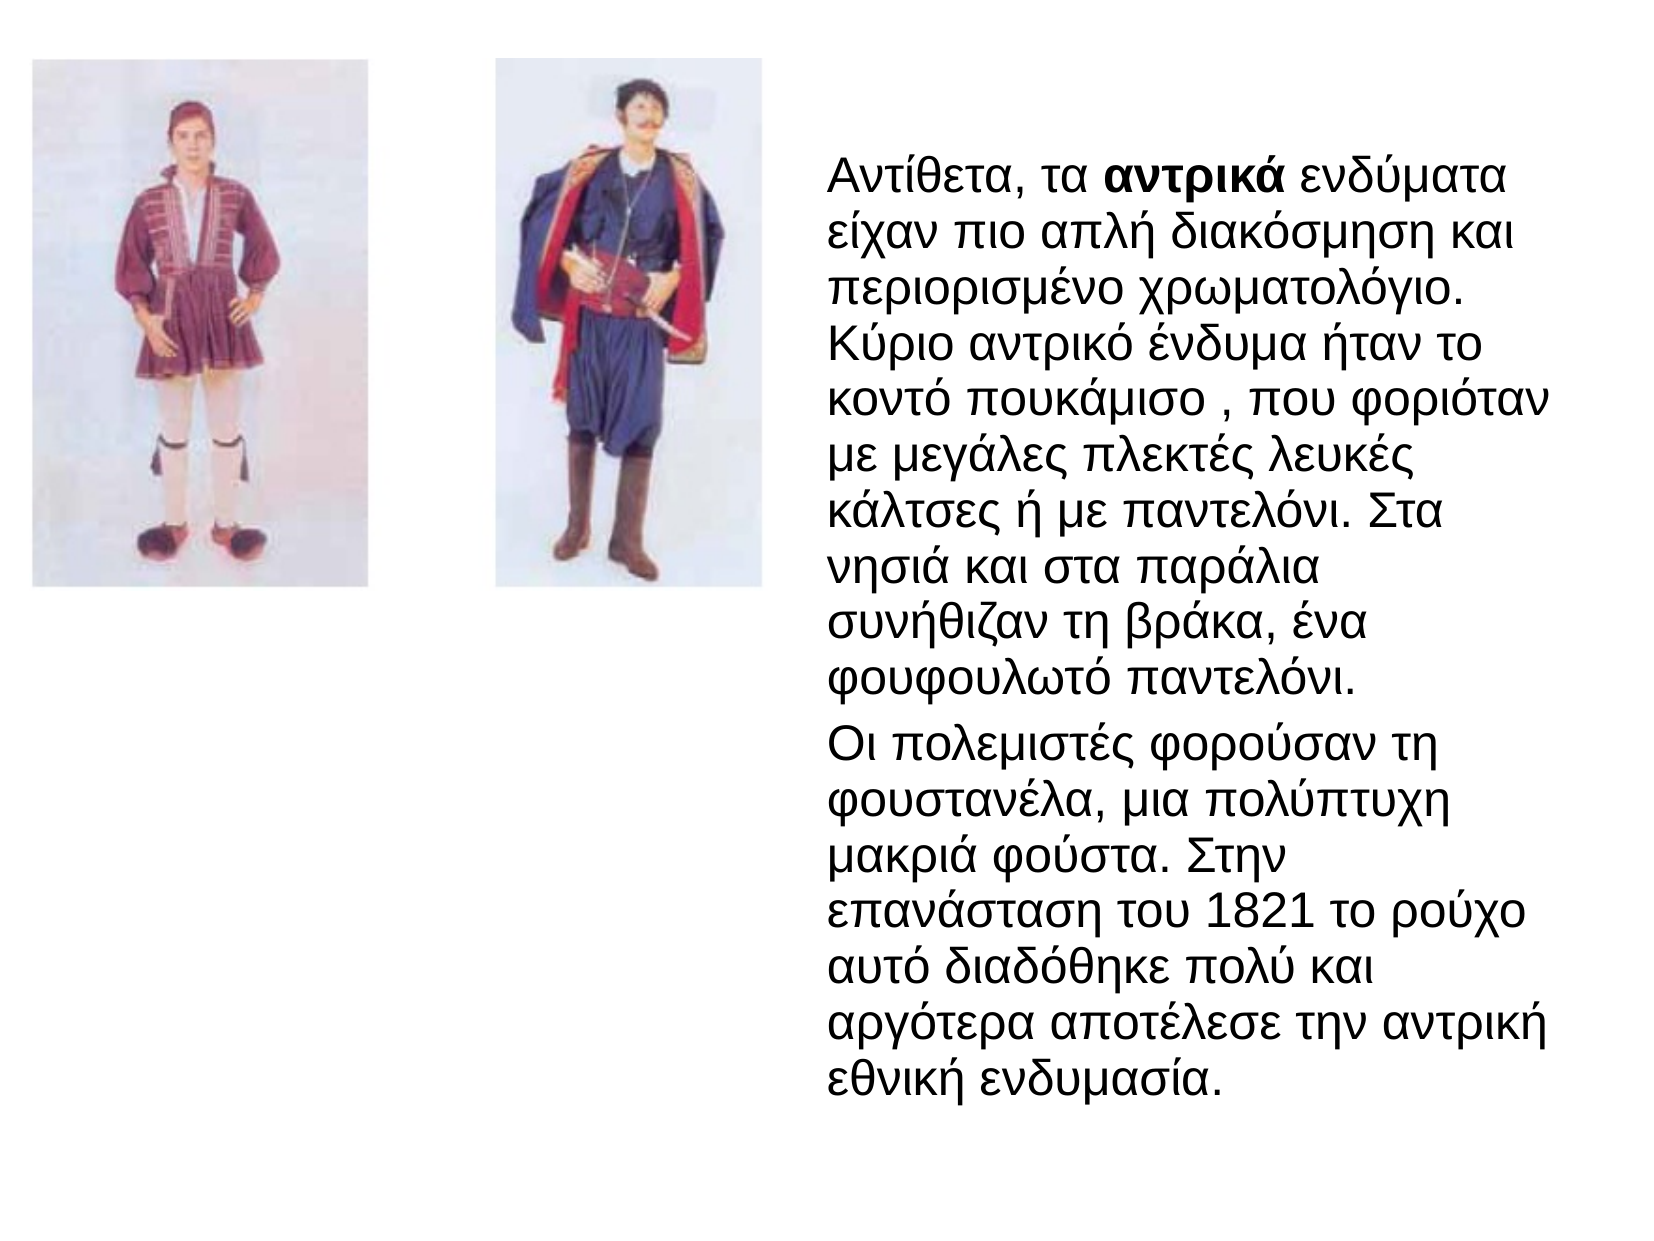

# Αντίθετα, τα αντρικά ενδύματα είχαν πιο απλή διακόσμηση και περιορισμένο χρωματολόγιο. Κύριο αντρικό ένδυμα ήταν το κοντό πουκάμισο , που φοριόταν με μεγάλες πλεκτές λευκές κάλτσες ή με παντελόνι. Στα νησιά και στα παράλια συνήθιζαν τη βράκα, ένα φουφουλωτό παντελόνι.
Oι πολεμιστές φορούσαν τη φουστανέλα, μια πολύπτυχη μακριά φούστα. Στην επανάσταση του 1821 το ρούχο αυτό διαδόθηκε πολύ και αργότερα αποτέλεσε την αντρική εθνική ενδυμασία.